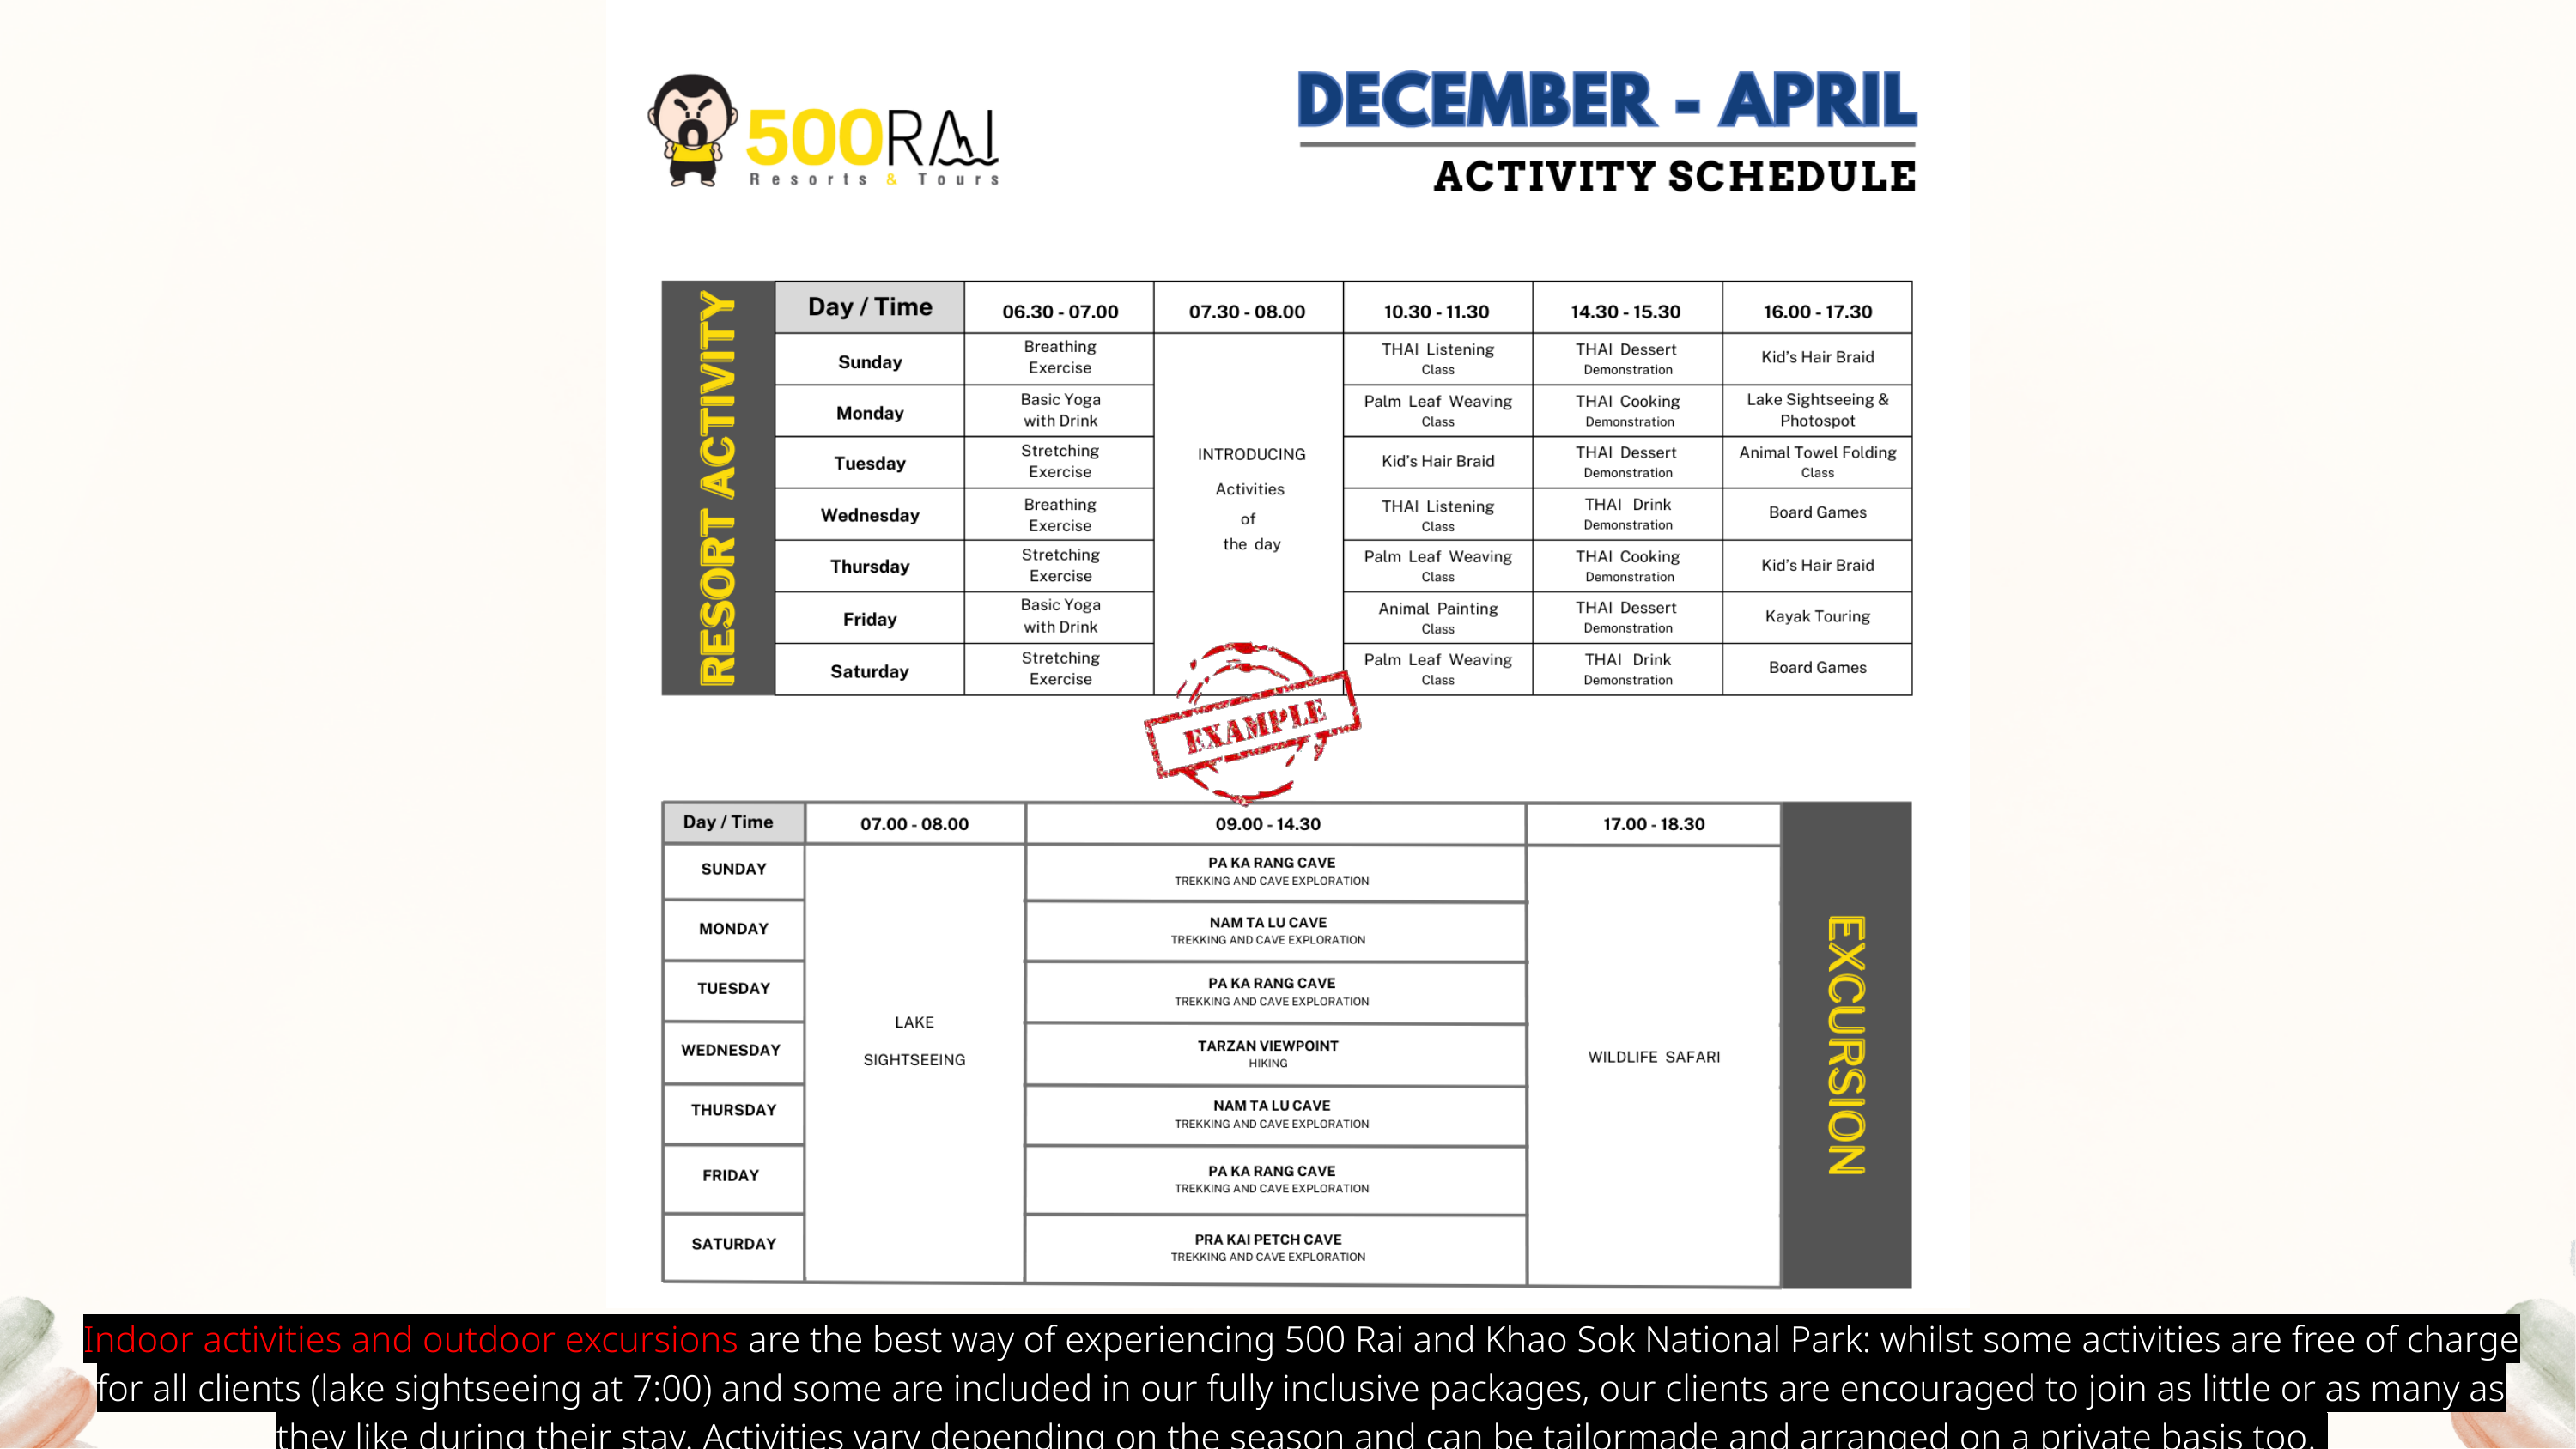

Indoor activities and outdoor excursions are the best way of experiencing 500 Rai and Khao Sok National Park: whilst some activities are free of charge for all clients (lake sightseeing at 7:00) and some are included in our fully inclusive packages, our clients are encouraged to join as little or as many as they like during their stay. Activities vary depending on the season and can be tailormade and arranged on a private basis too.